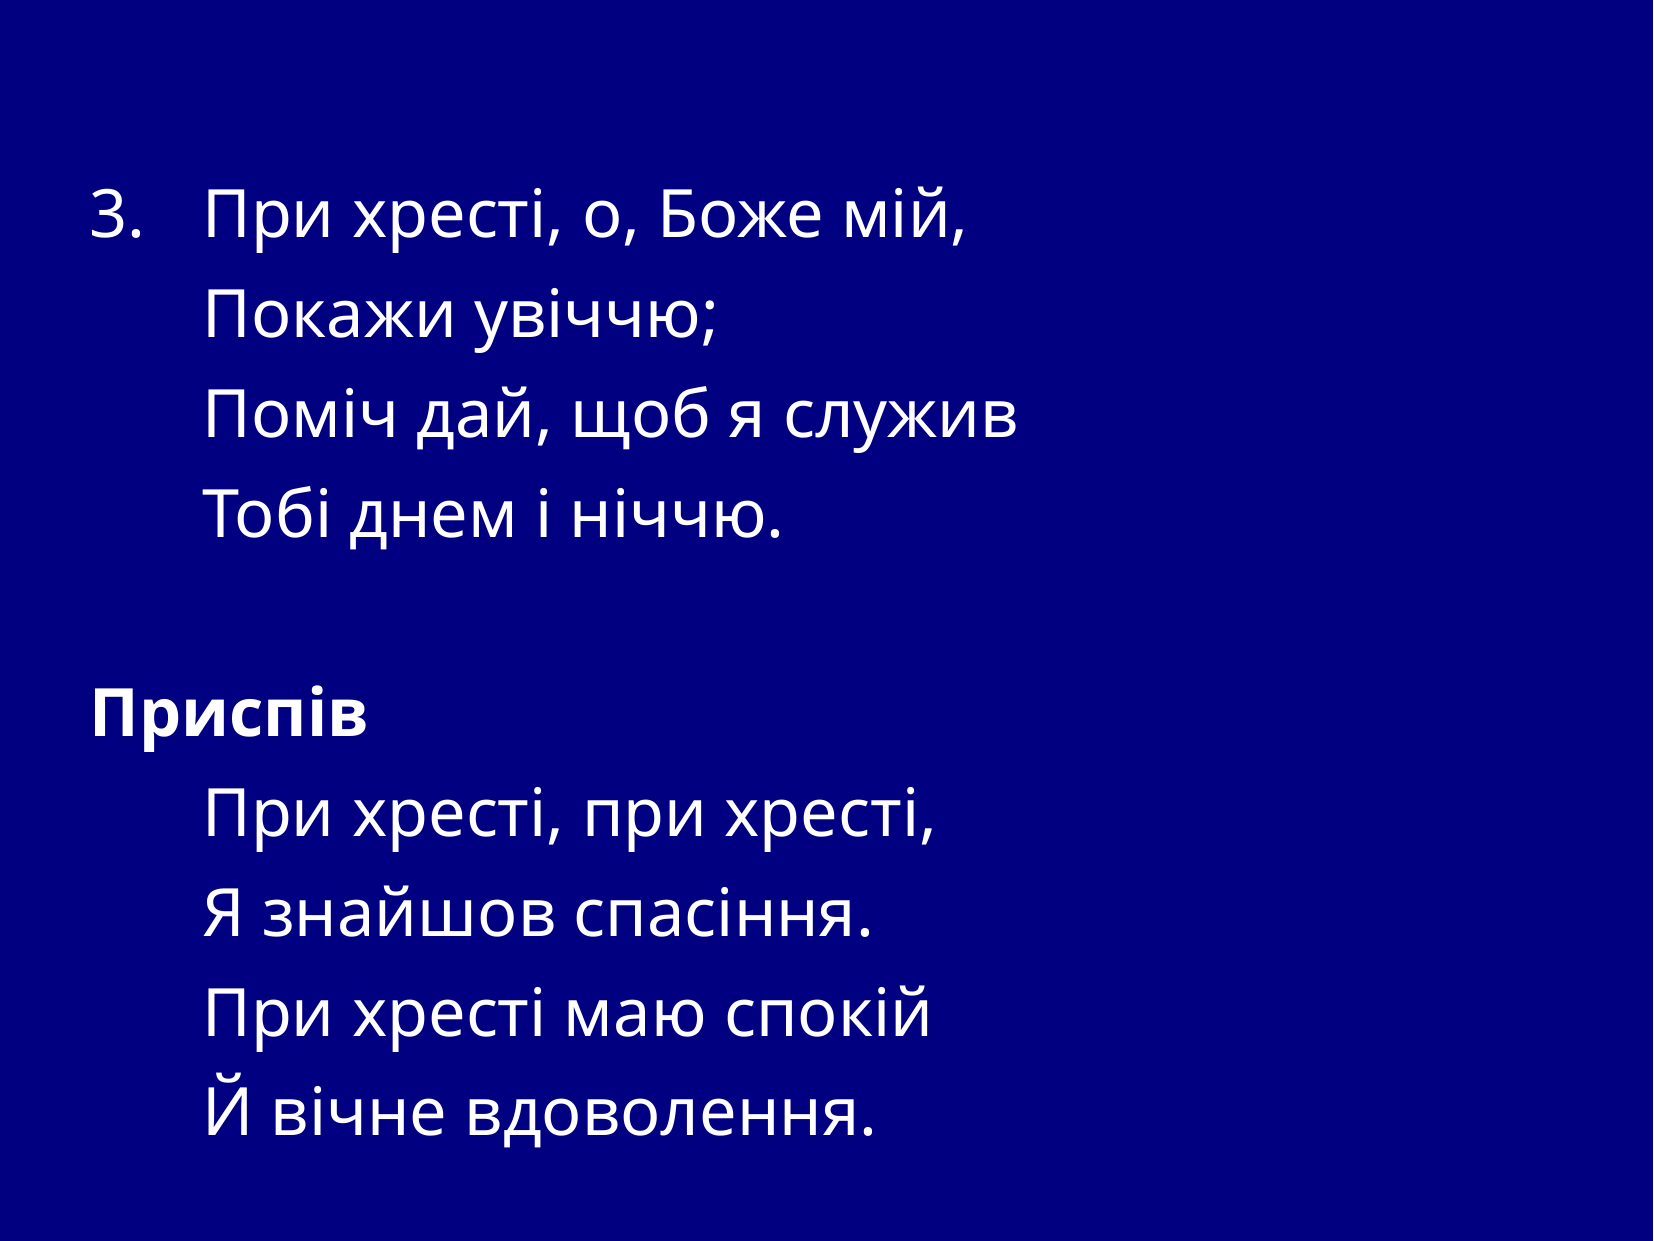

3.	При хресті, о, Боже мій,
	Покажи увіччю;
	Поміч дай, щоб я служив
	Тобі днем і ніччю.
Приспів
	При хресті, при хресті,
	Я знайшов спасіння.
	При хресті маю спокій
	Й вічне вдоволення.